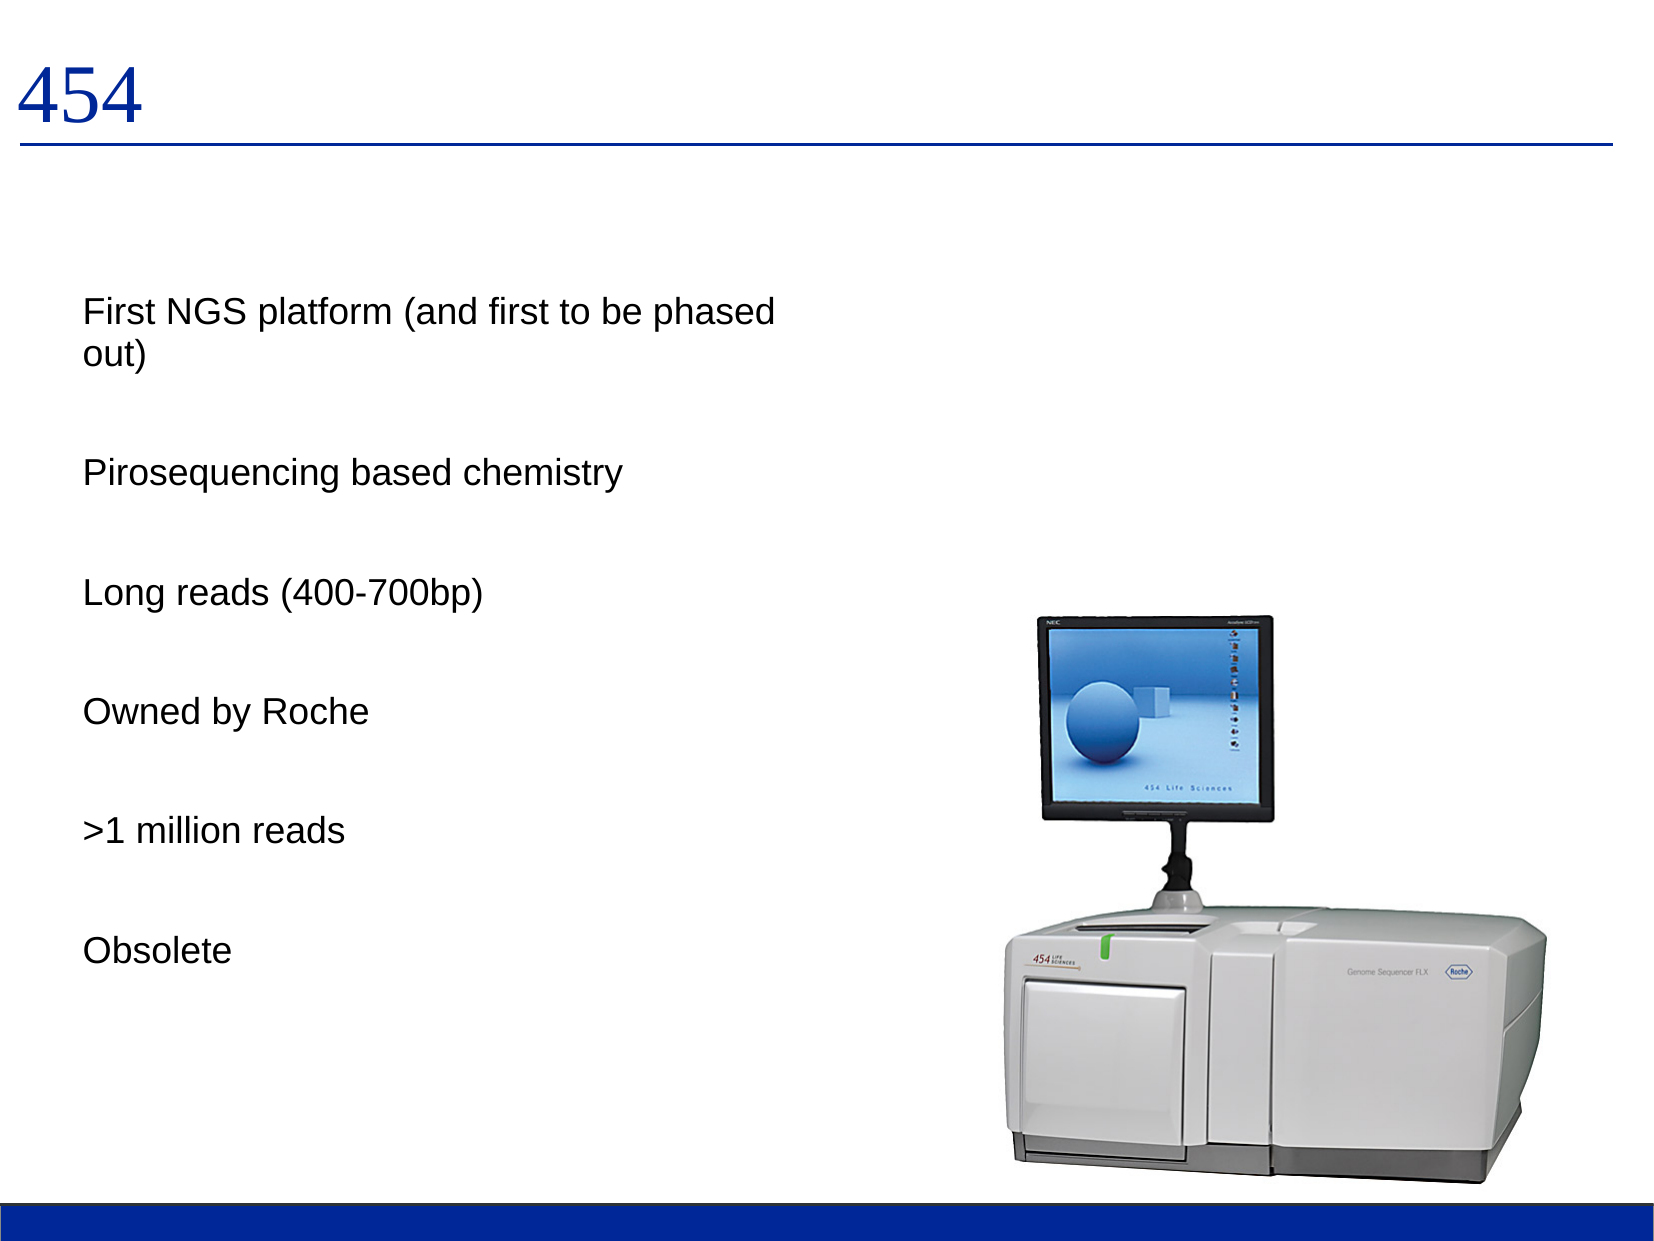

# 454
First NGS platform (and first to be phased out)
Pirosequencing based chemistry
Long reads (400-700bp)
Owned by Roche
>1 million reads
Obsolete